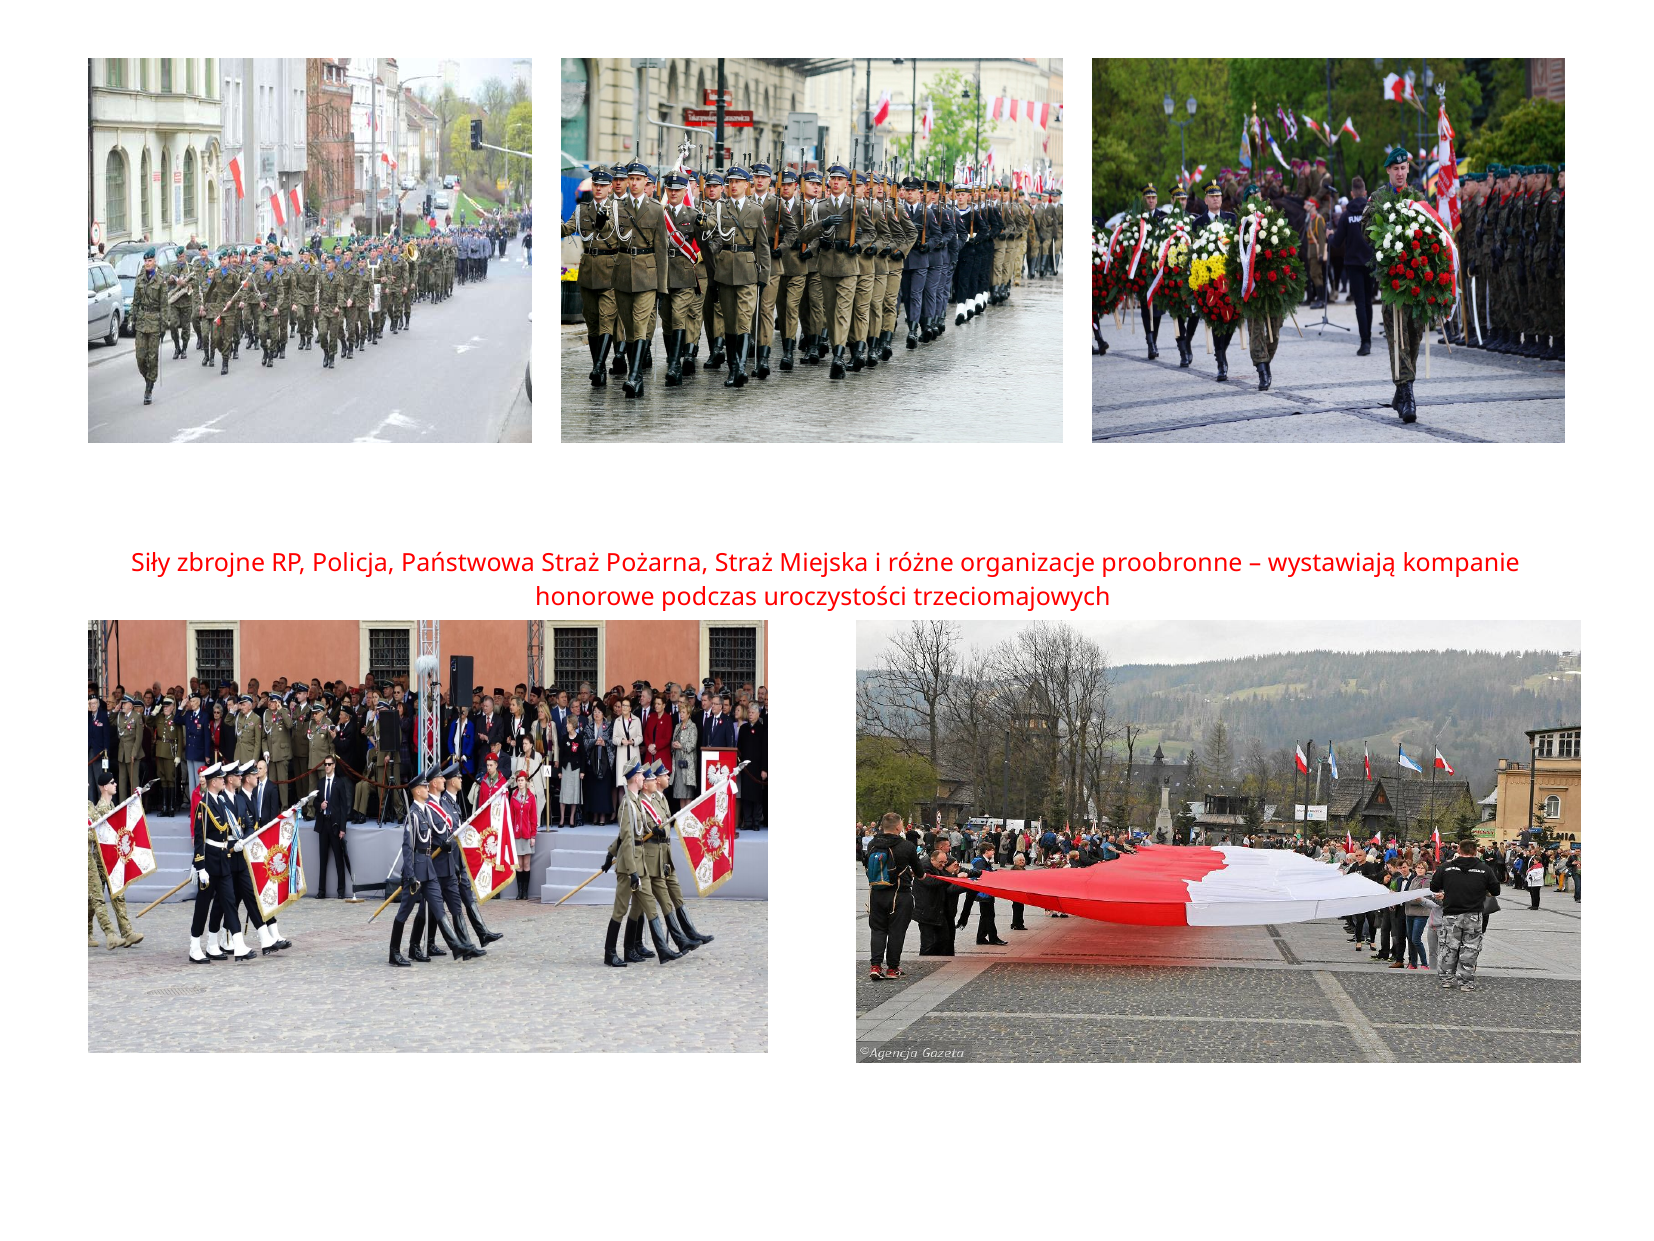

# Siły zbrojne RP, Policja, Państwowa Straż Pożarna, Straż Miejska i różne organizacje proobronne – wystawiają kompanie honorowe podczas uroczystości trzeciomajowych